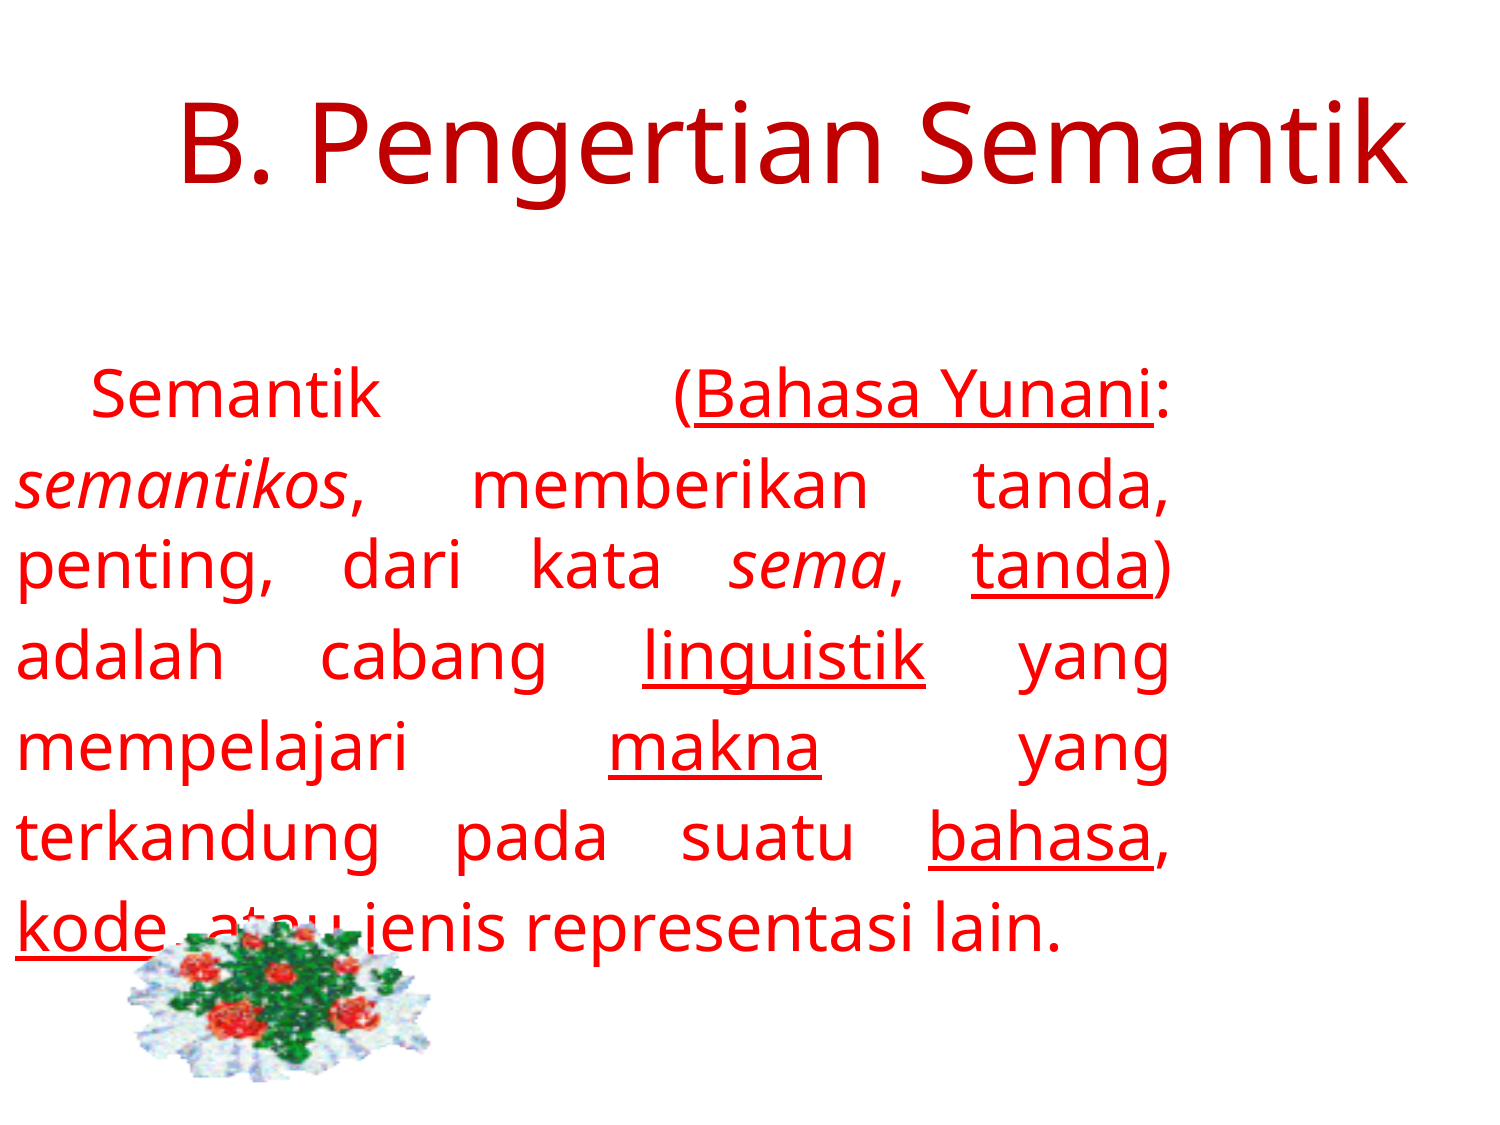

# B. Pengertian Semantik
	Semantik (Bahasa Yunani: semantikos, memberikan tanda, penting, dari kata sema, tanda) adalah cabang linguistik yang mempelajari makna yang terkandung pada suatu bahasa, kode, atau jenis representasi lain.